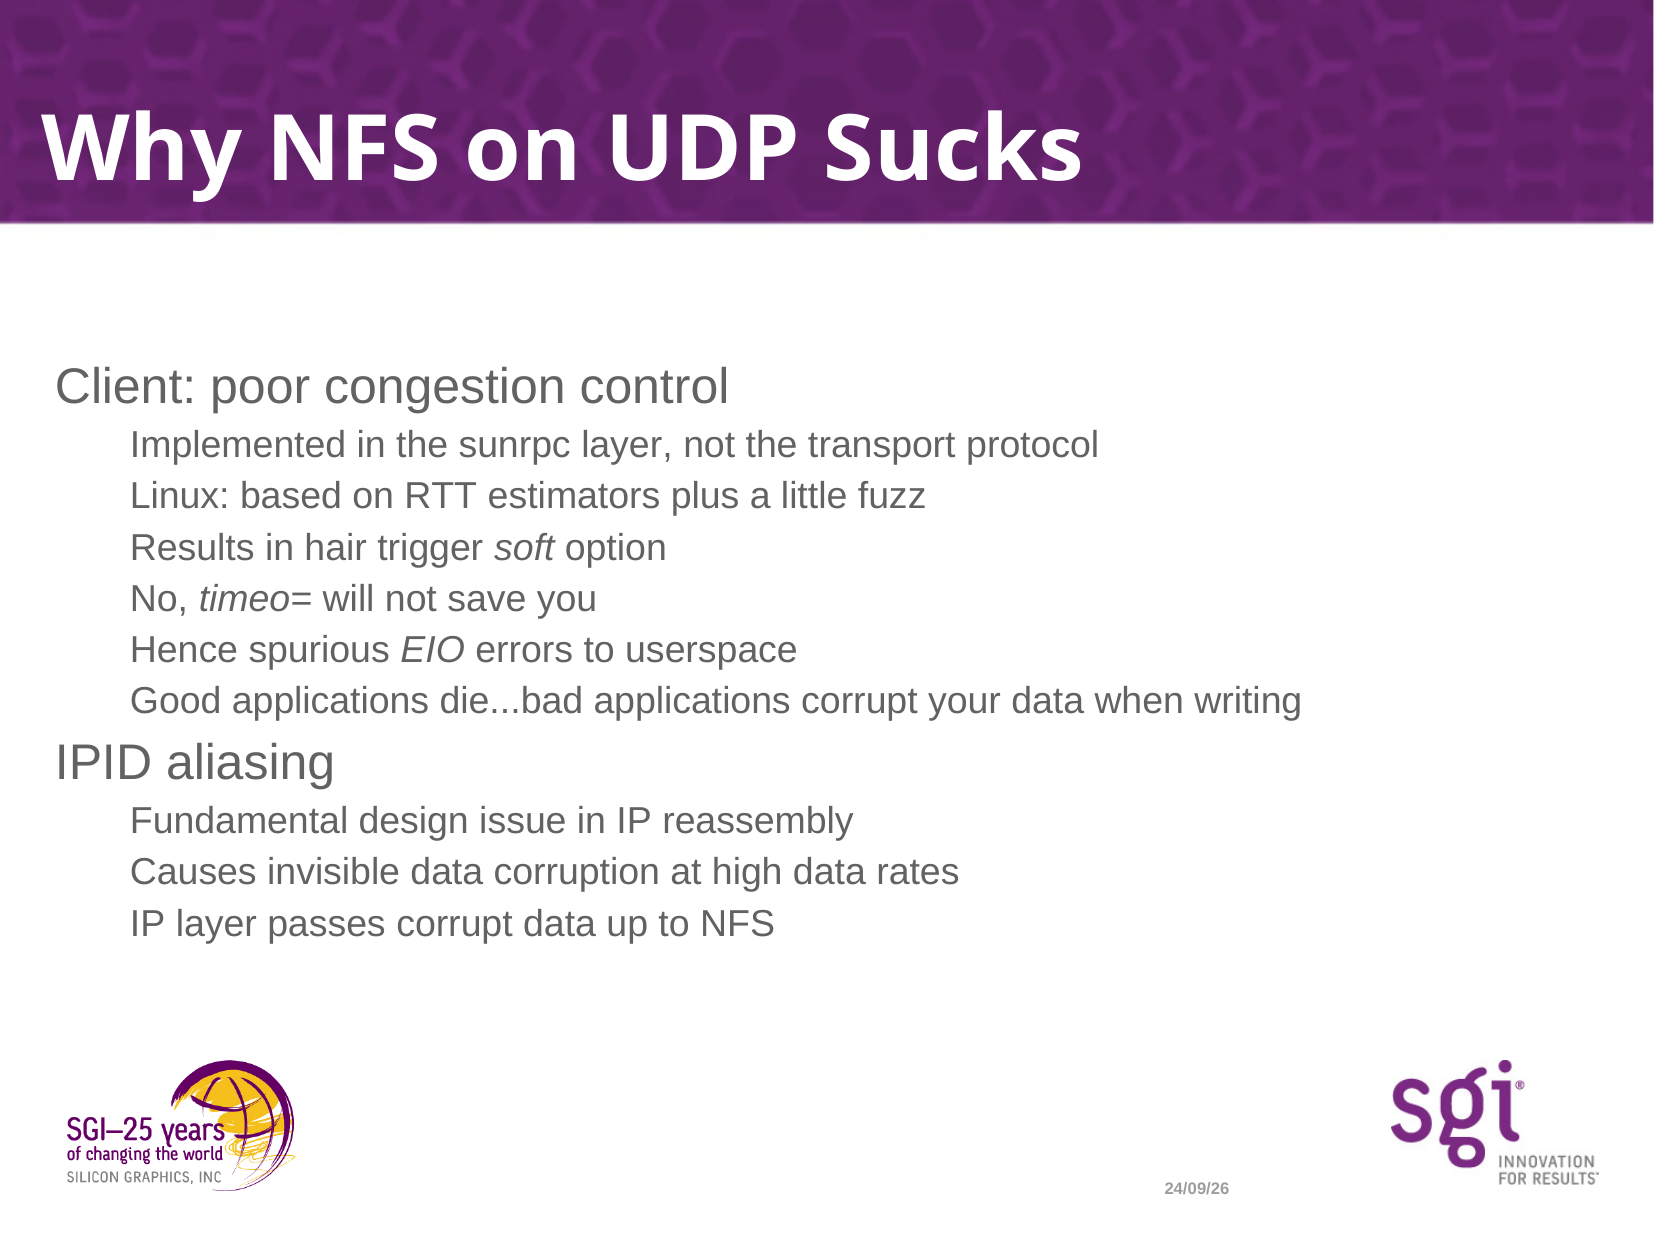

# Why NFS on UDP Sucks
Client: poor congestion control
Implemented in the sunrpc layer, not the transport protocol
Linux: based on RTT estimators plus a little fuzz
Results in hair trigger soft option
No, timeo= will not save you
Hence spurious EIO errors to userspace
Good applications die...bad applications corrupt your data when writing
IPID aliasing
Fundamental design issue in IP reassembly
Causes invisible data corruption at high data rates
IP layer passes corrupt data up to NFS